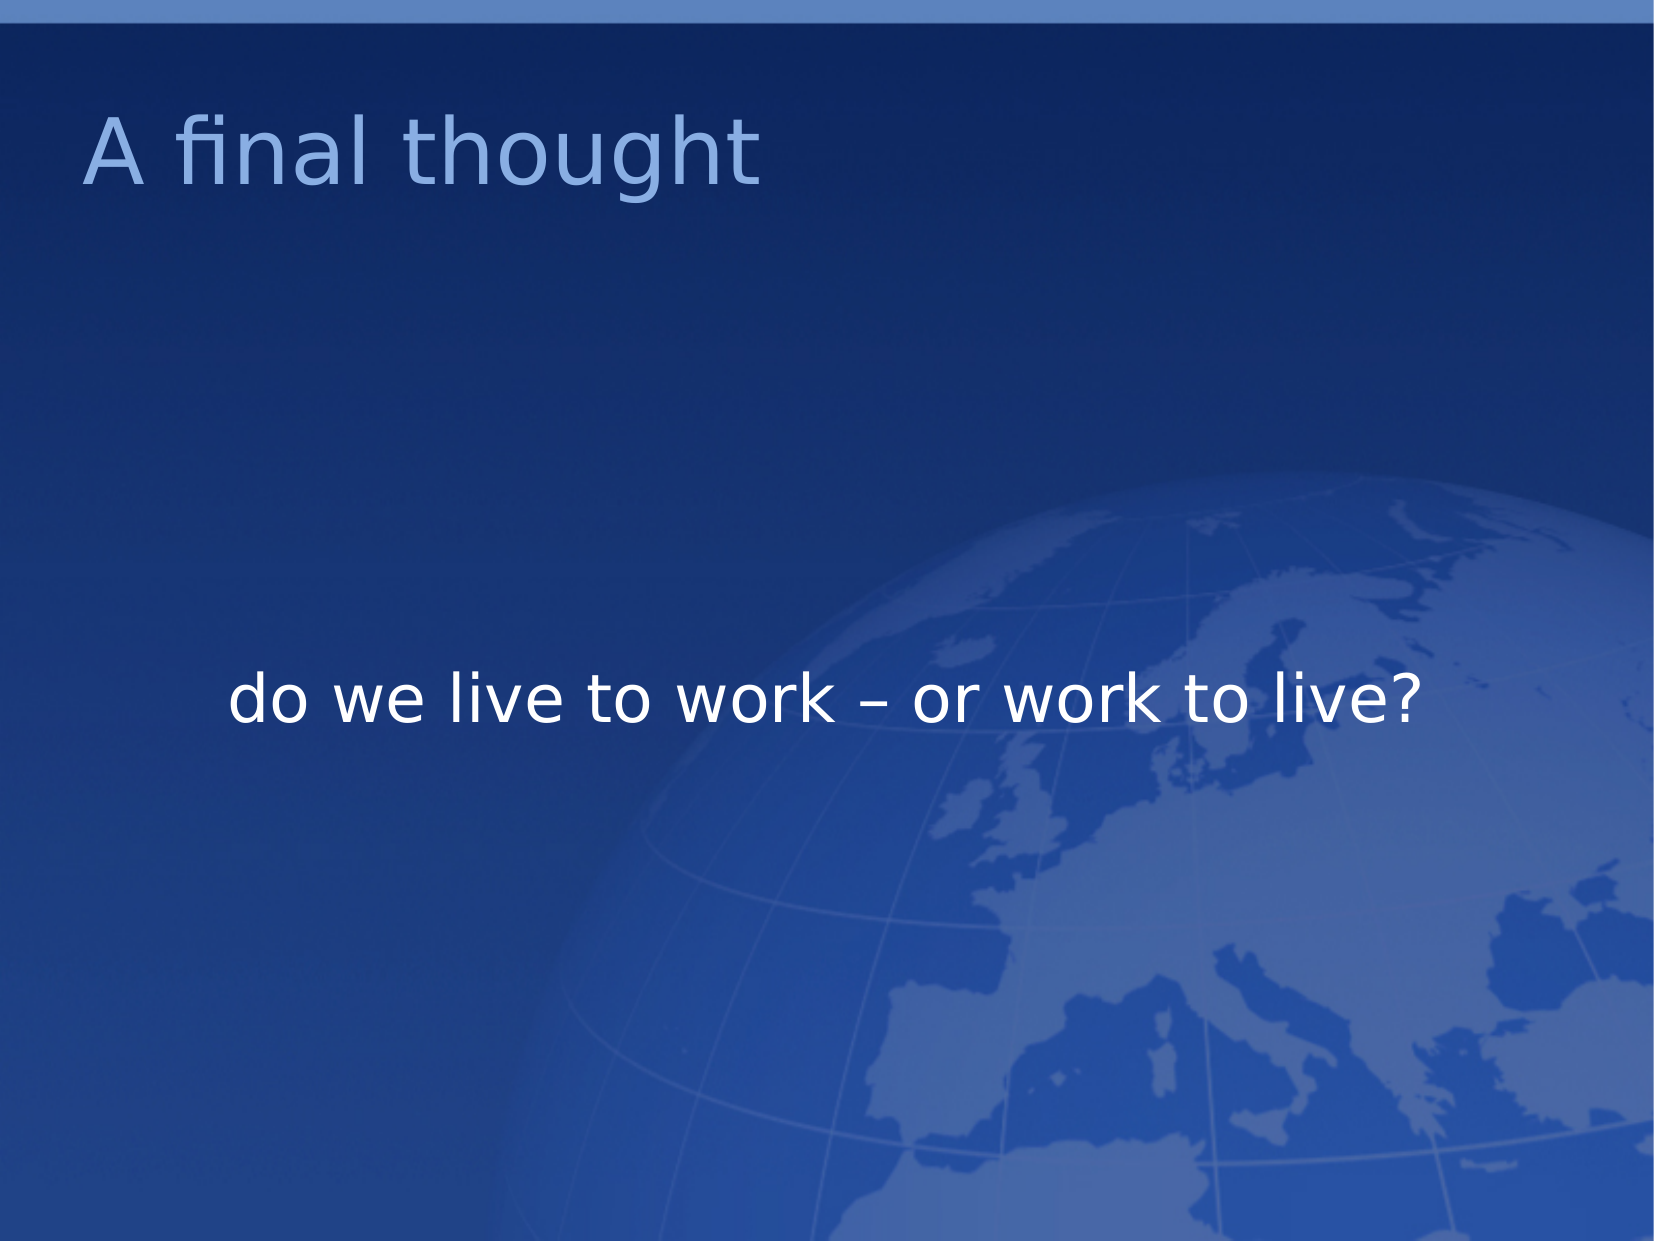

# A final thought
do we live to work – or work to live?